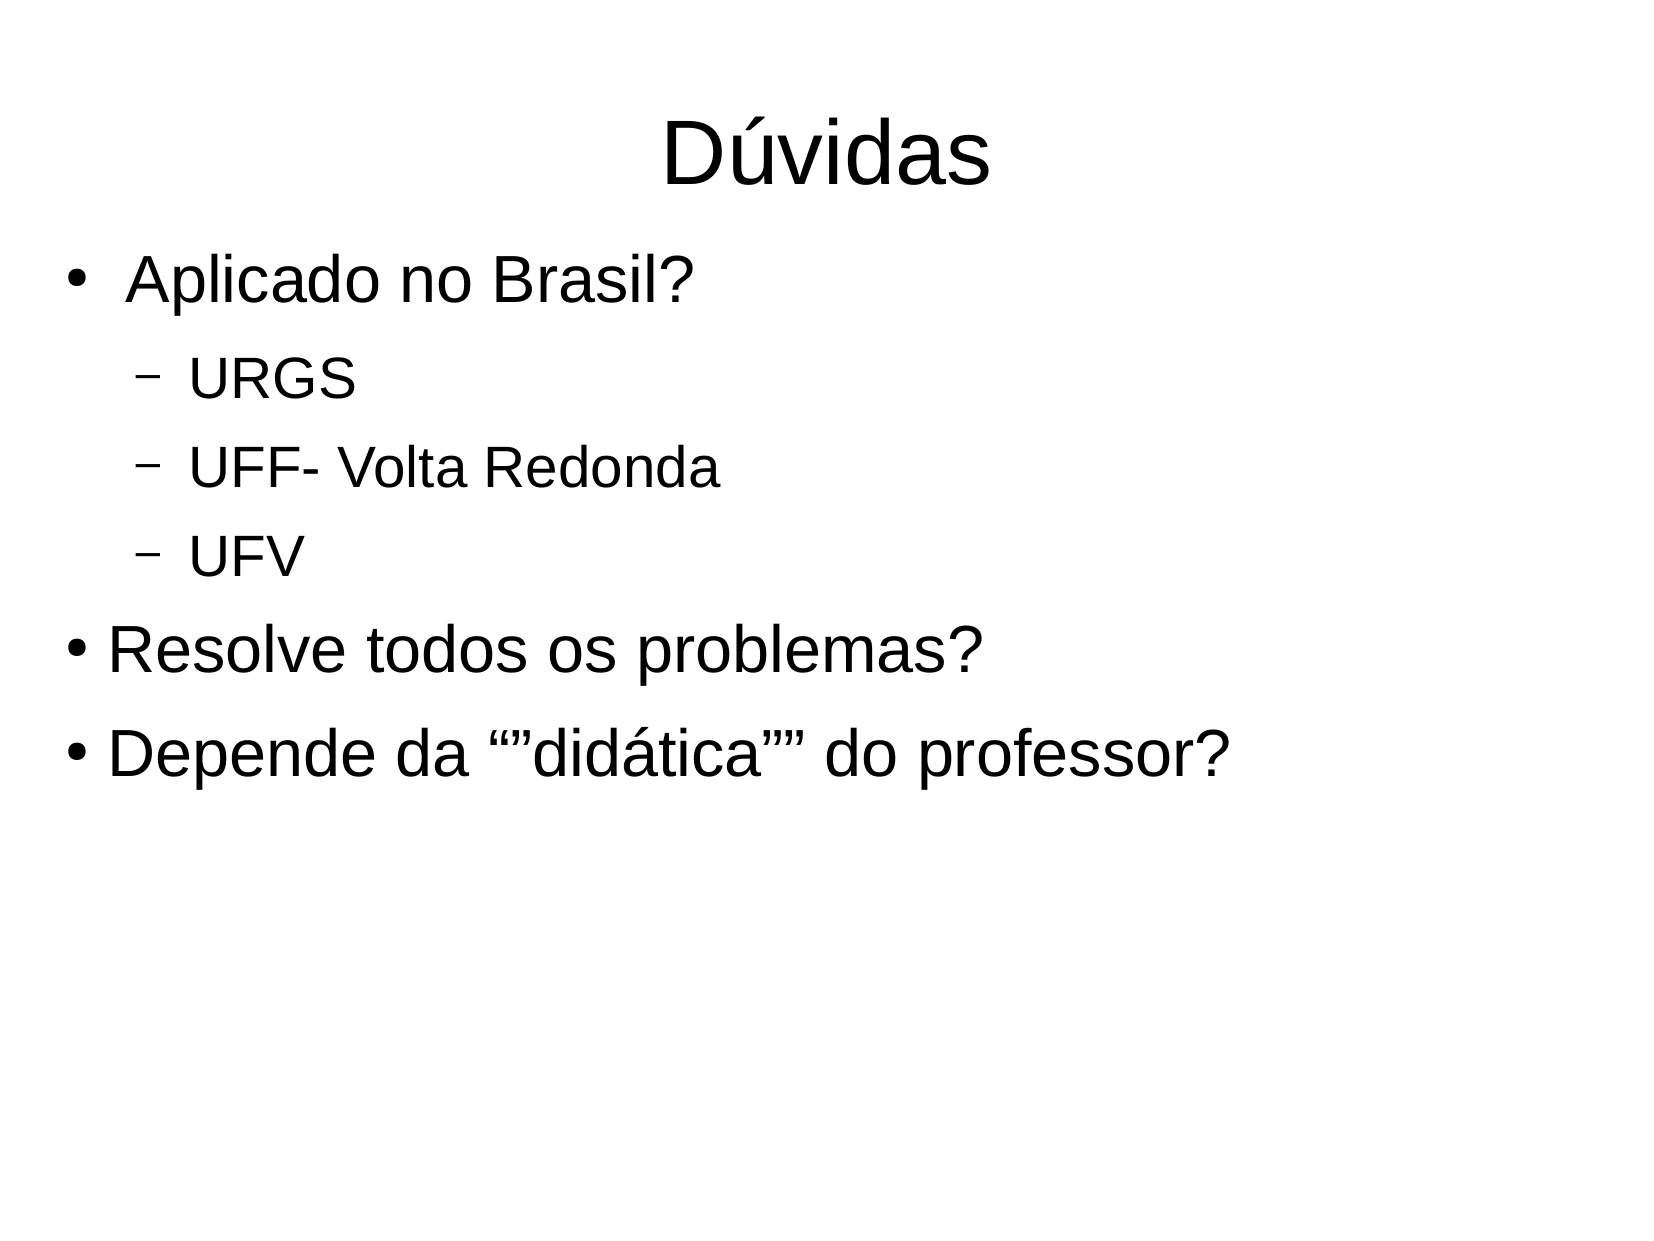

# Dúvidas
 Aplicado no Brasil?
URGS
UFF- Volta Redonda
UFV
 Resolve todos os problemas?
 Depende da “”didática”” do professor?